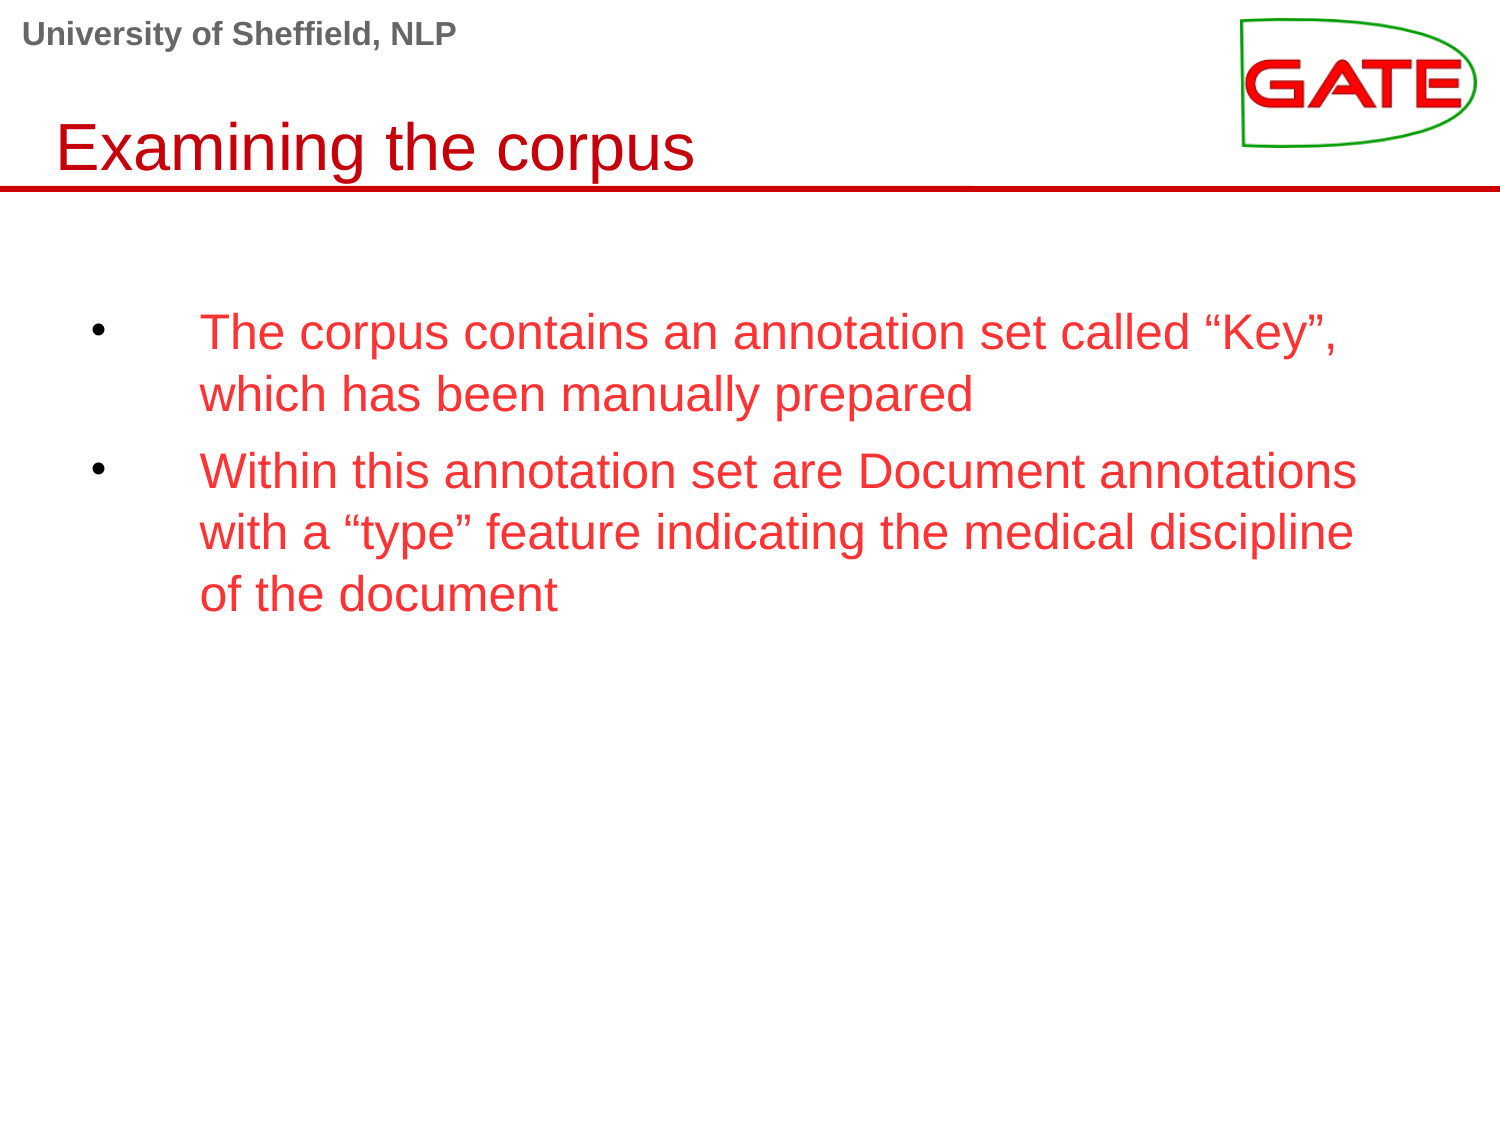

# Examining the corpus
The corpus contains an annotation set called “Key”, which has been manually prepared
Within this annotation set are Document annotations with a “type” feature indicating the medical discipline of the document